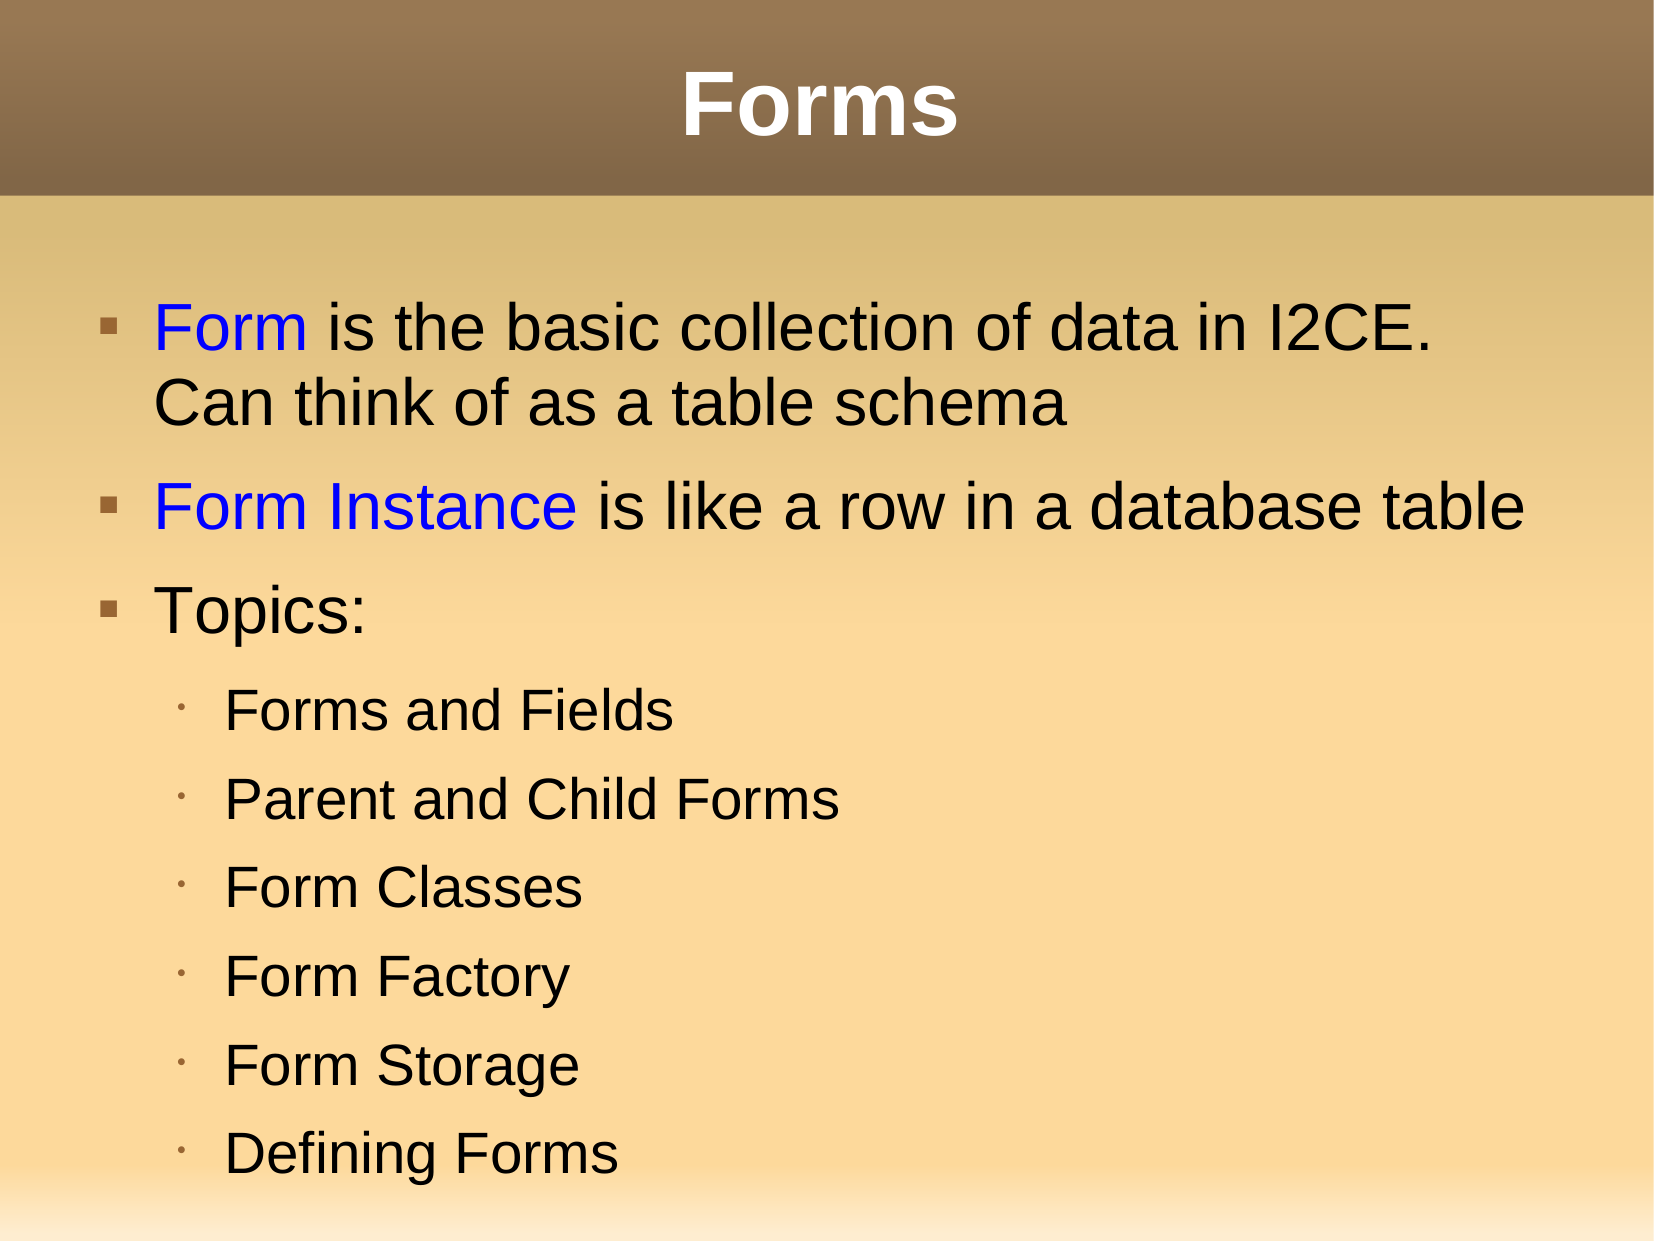

# Forms
Form is the basic collection of data in I2CE. Can think of as a table schema
Form Instance is like a row in a database table
Topics:
Forms and Fields
Parent and Child Forms
Form Classes
Form Factory
Form Storage
Defining Forms